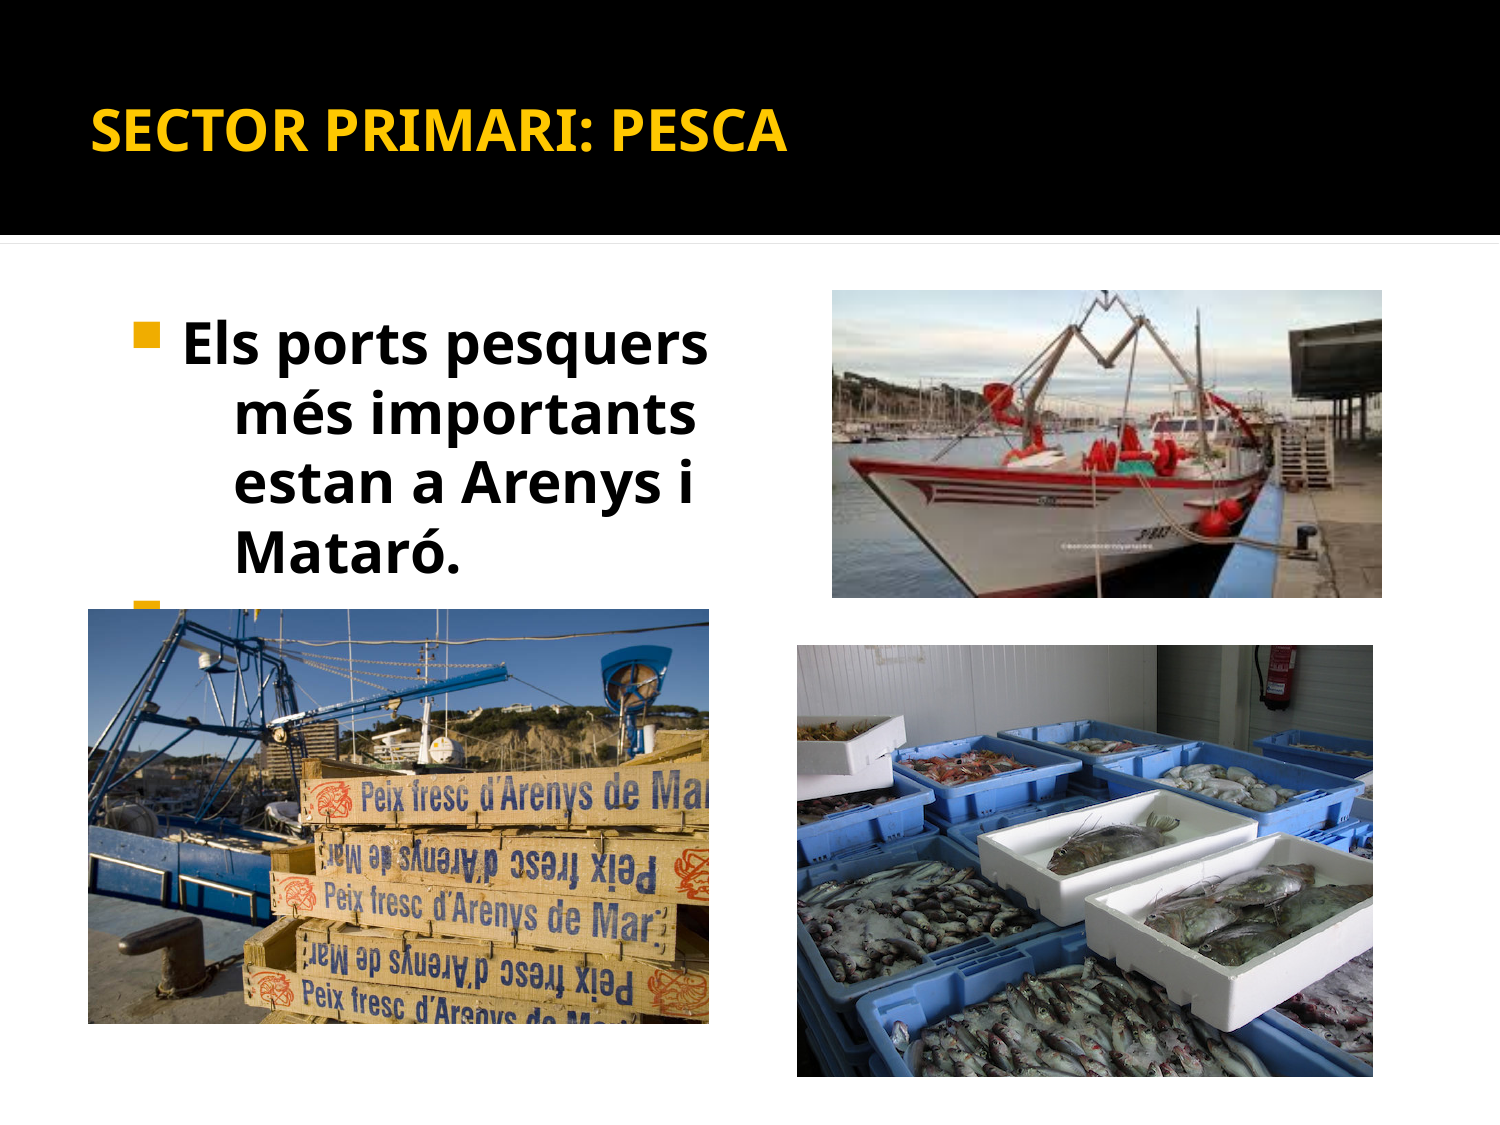

# SECTOR PRIMARI: PESCA
Els ports pesquers més importants estan a Arenys i Mataró.